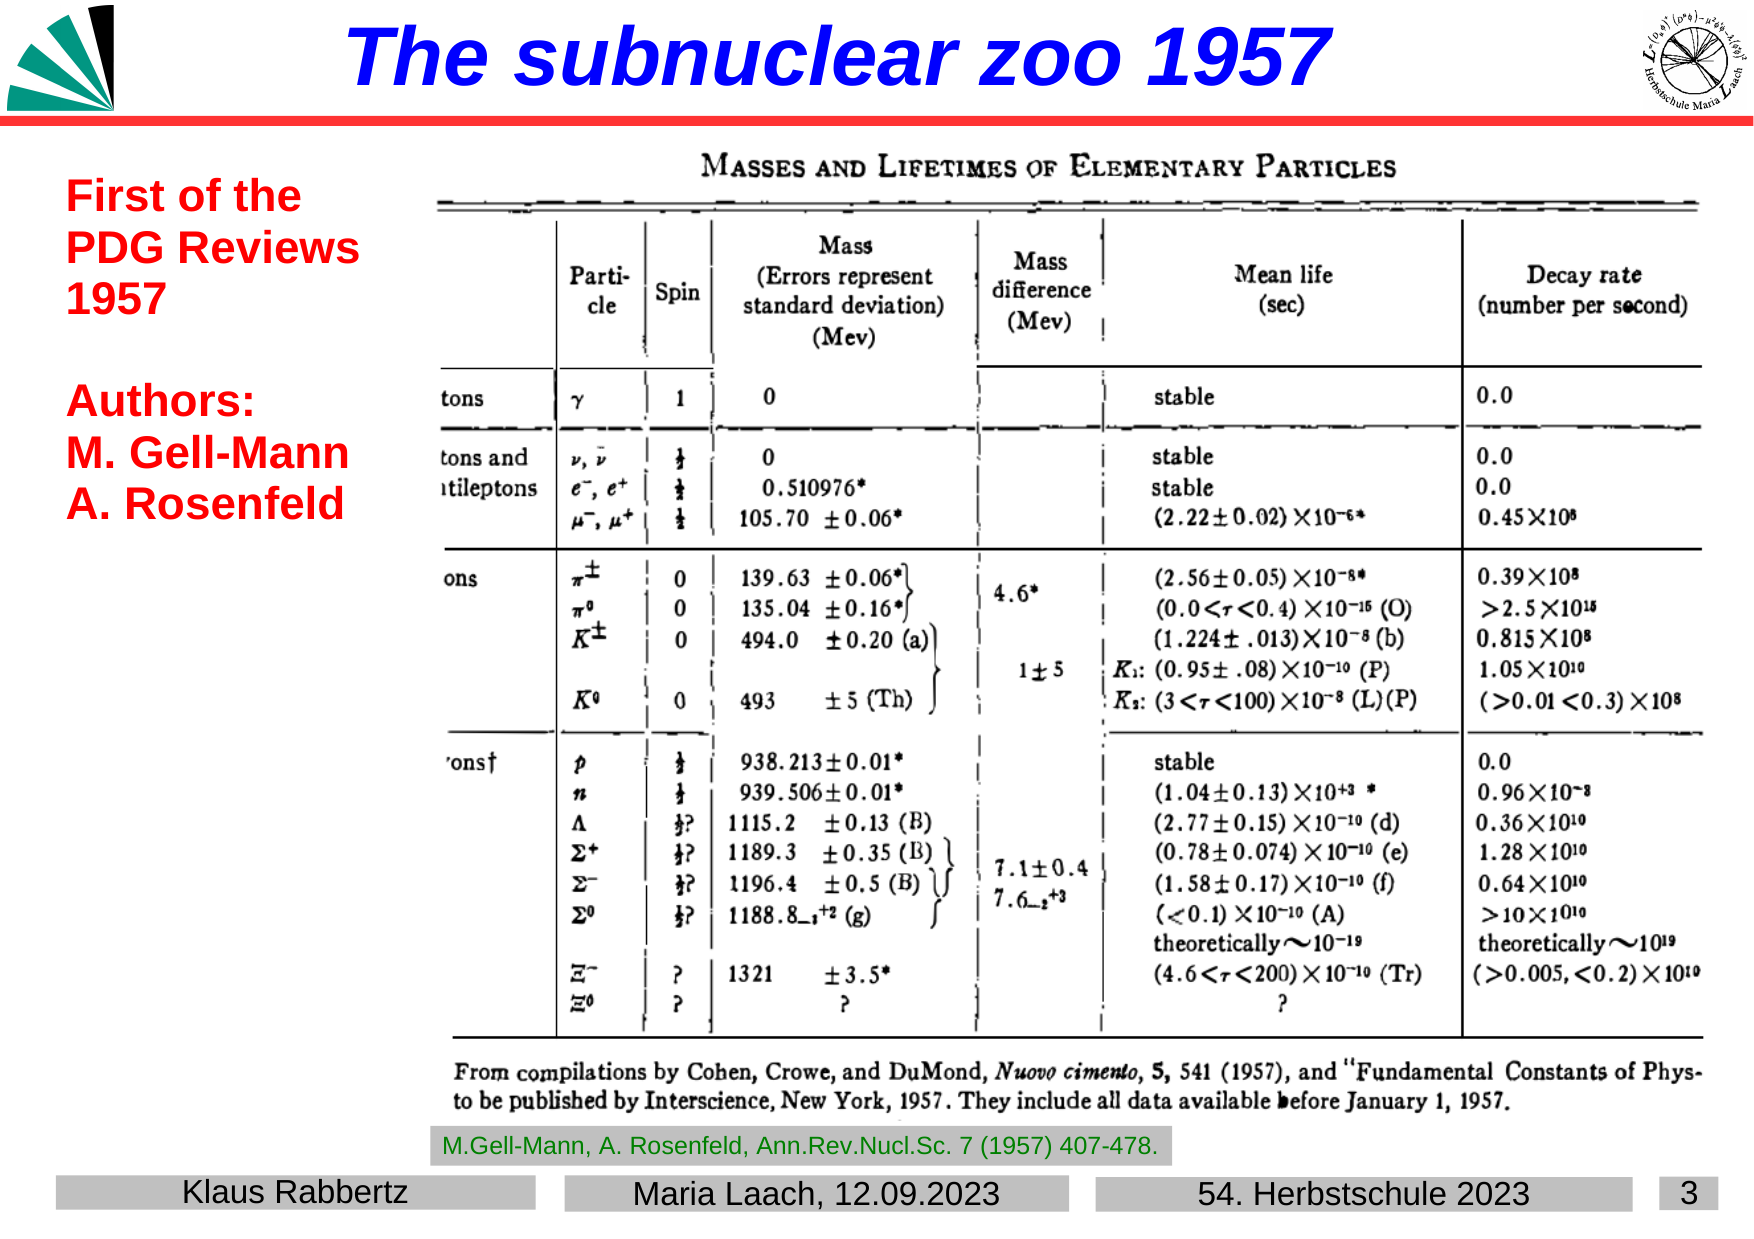

# The subnuclear zoo 1957
First of the
PDG Reviews
1957
Authors:
M. Gell-Mann
A. Rosenfeld
M.Gell-Mann, A. Rosenfeld, Ann.Rev.Nucl.Sc. 7 (1957) 407-478.